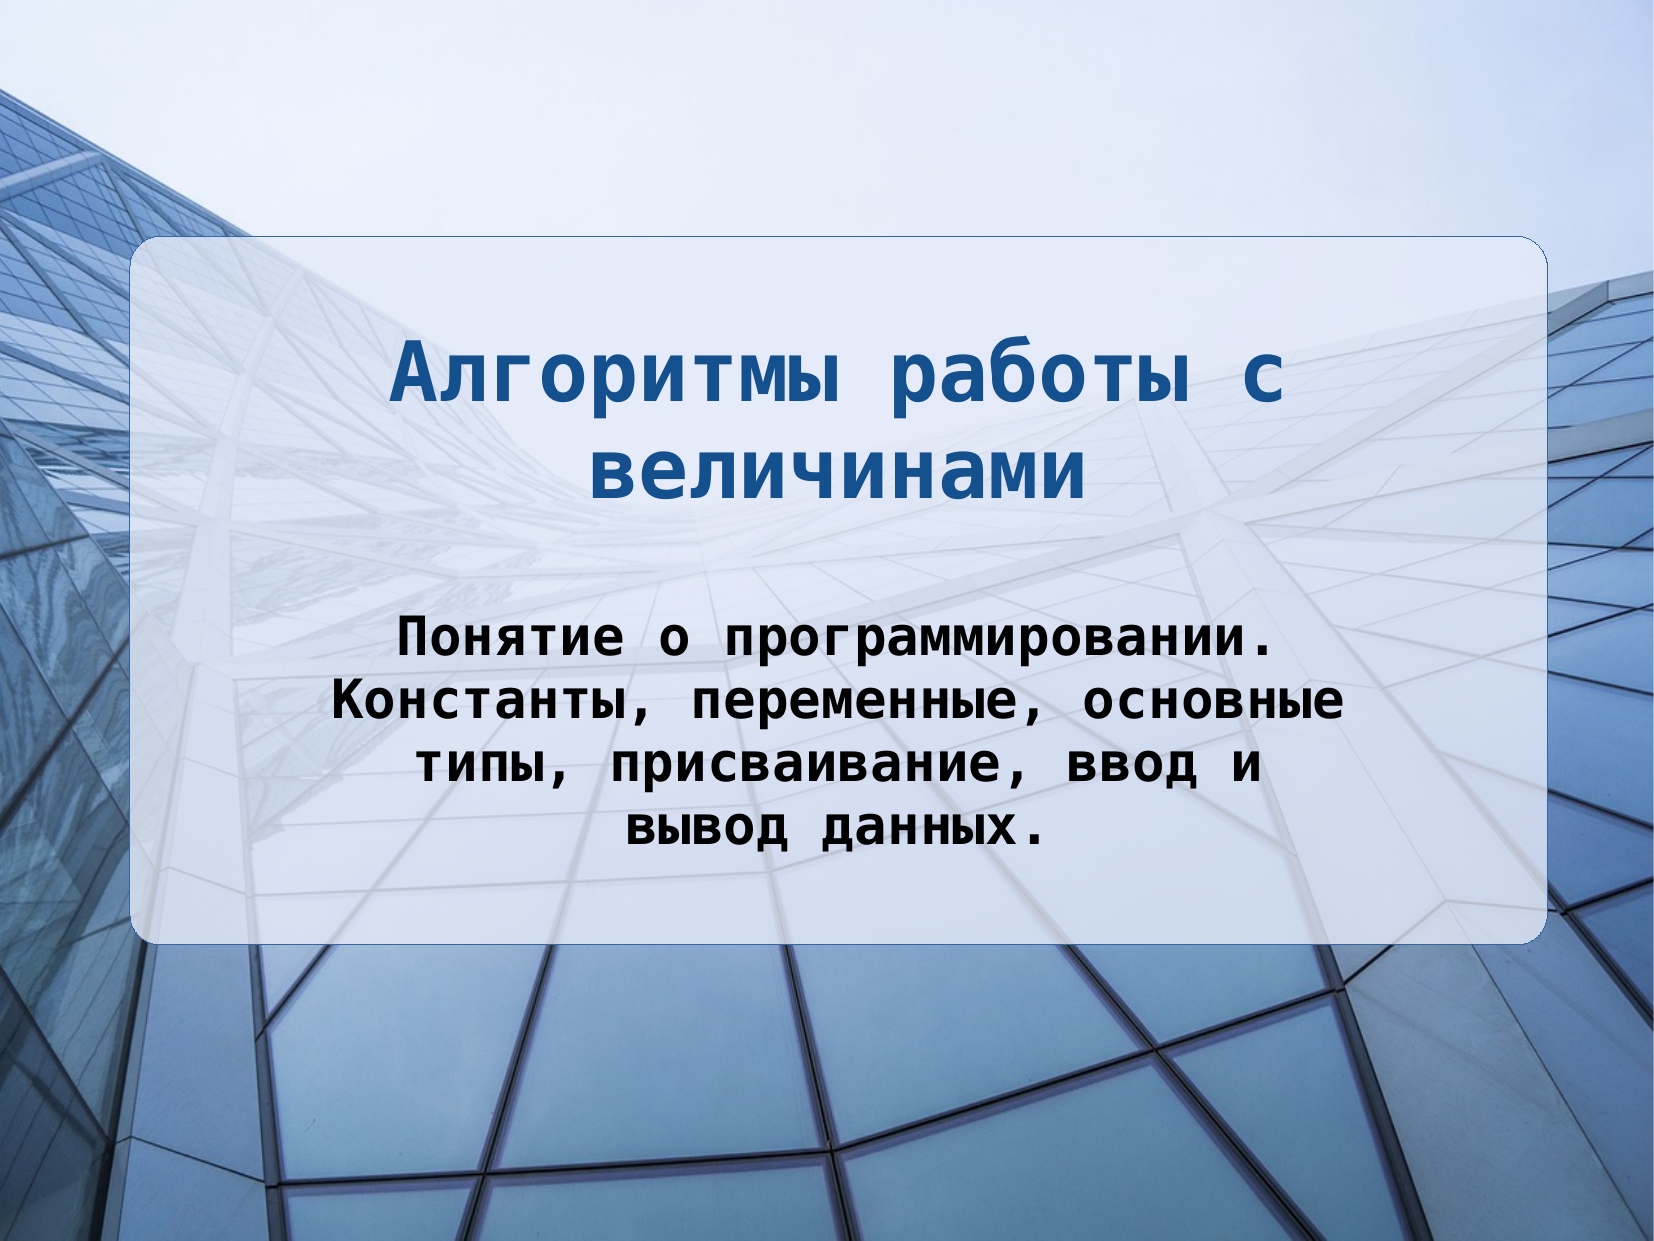

Алгоритмы работы с величинами
Понятие о программировании. Константы, переменные, основные типы, присваивание, ввод и вывод данных.